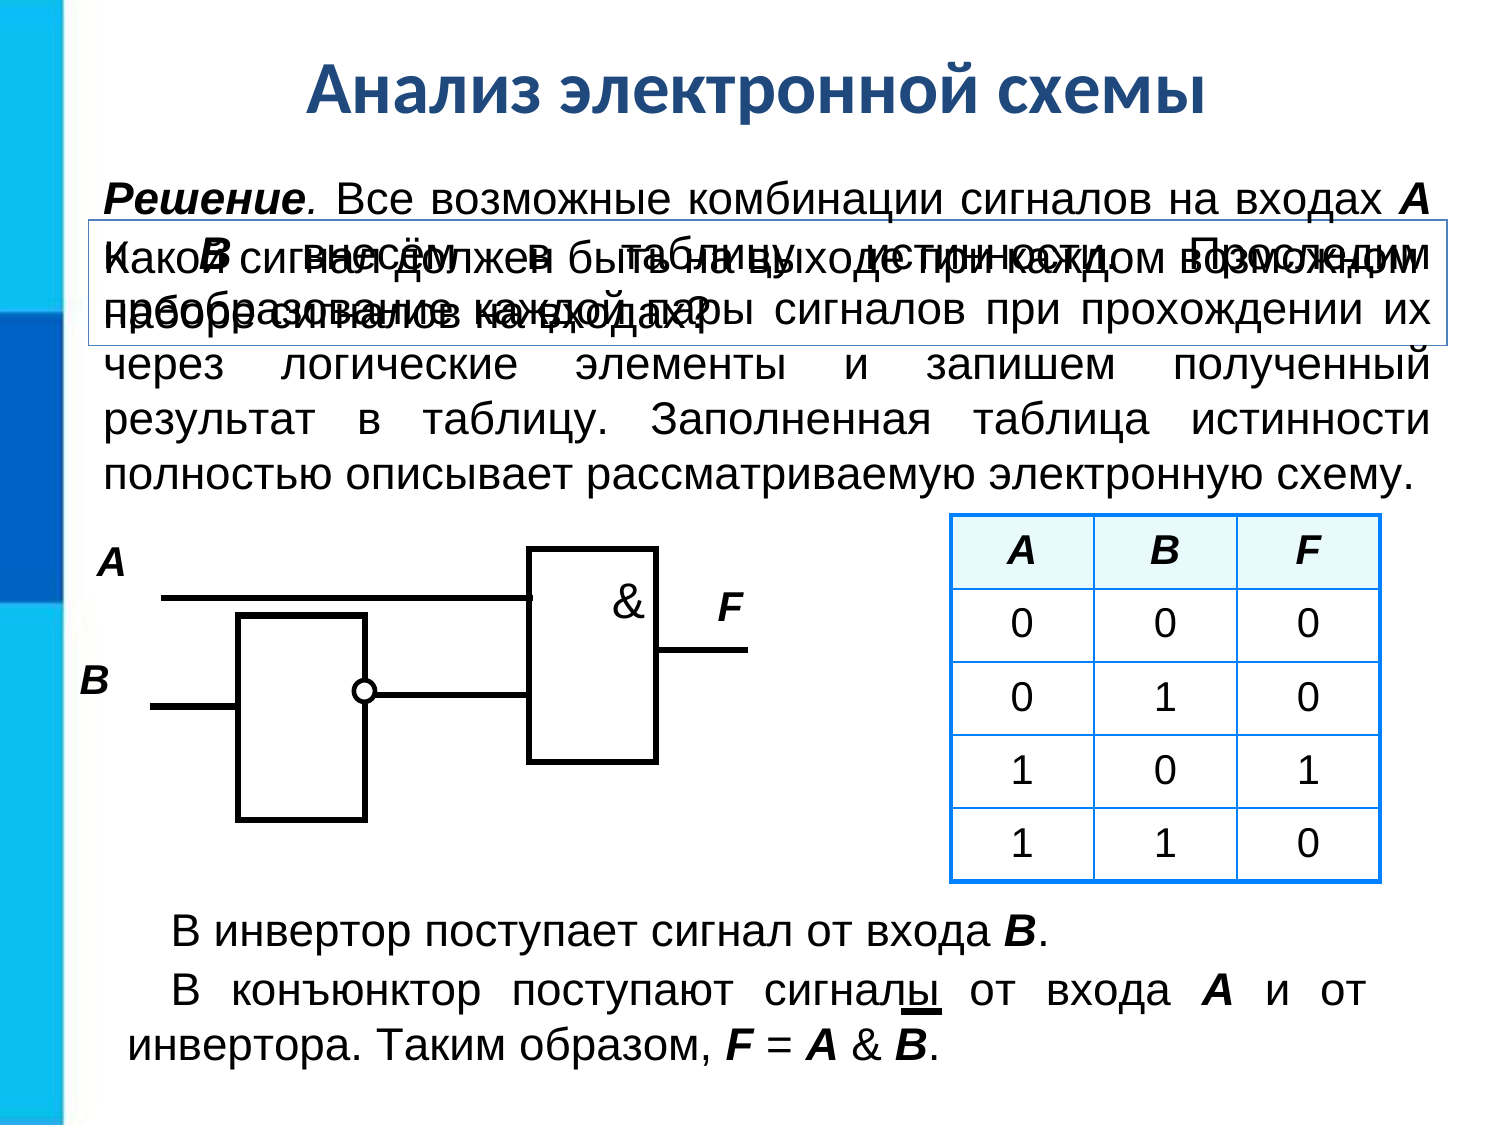

# Анализ электронной схемы
Решение. Все возможные комбинации сигналов на входах А и В внесём в таблицу истинности. Проследим преобразование каждой пары сигналов при прохождении их через логические элементы и запишем полученный результат в таблицу. Заполненная таблица истинности полностью описывает рассматриваемую электронную схему.
Какой сигнал должен быть на выходе при каждом возможном наборе сигналов на входах?
| A | B | F |
| --- | --- | --- |
| 0 | 0 | 0 |
| 0 | 1 | 0 |
| 1 | 0 | 1 |
| 1 | 1 | 0 |
А
&
F
В
В инвертор поступает сигнал от входа В.
В конъюнктор поступают сигналы от входа А и от инвертора. Таким образом, F = A & B.